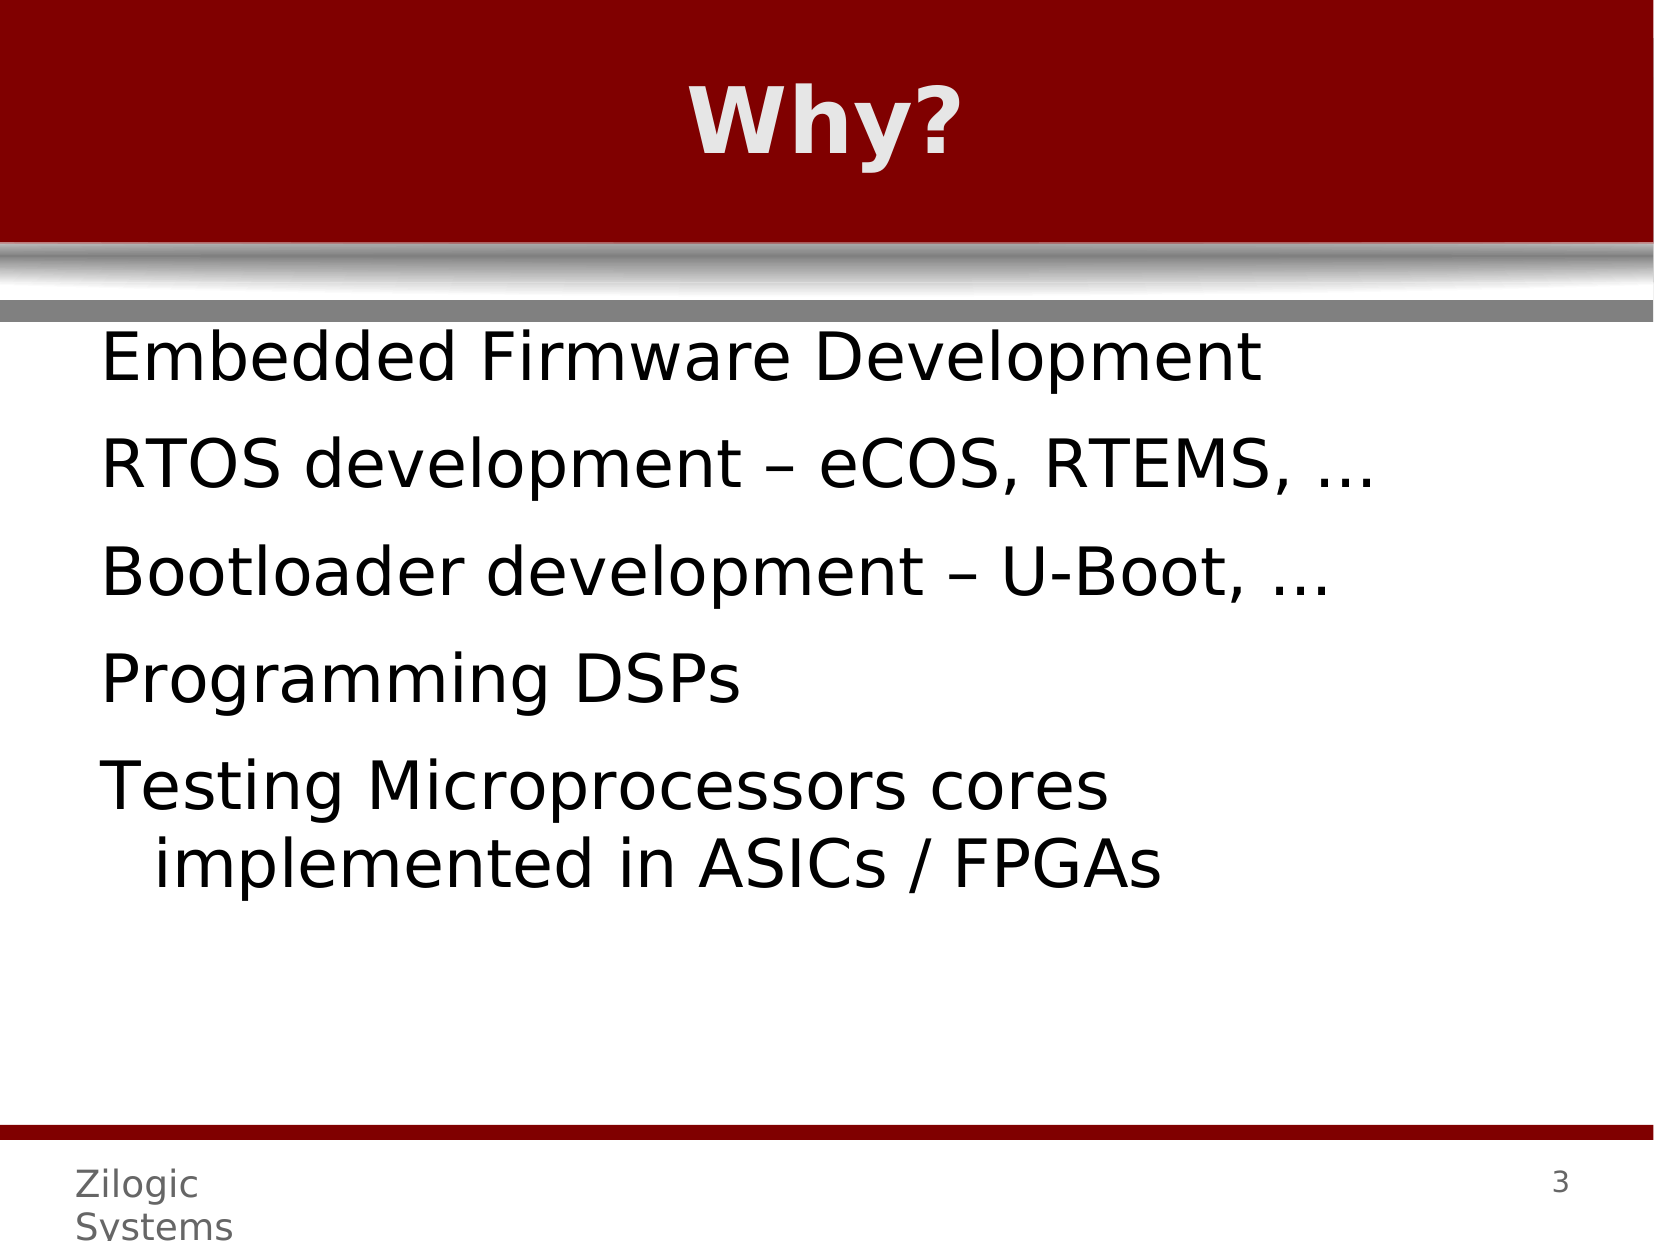

# Why?
Embedded Firmware Development
RTOS development – eCOS, RTEMS, ...
Bootloader development – U-Boot, ...
Programming DSPs
Testing Microprocessors cores implemented in ASICs / FPGAs
3